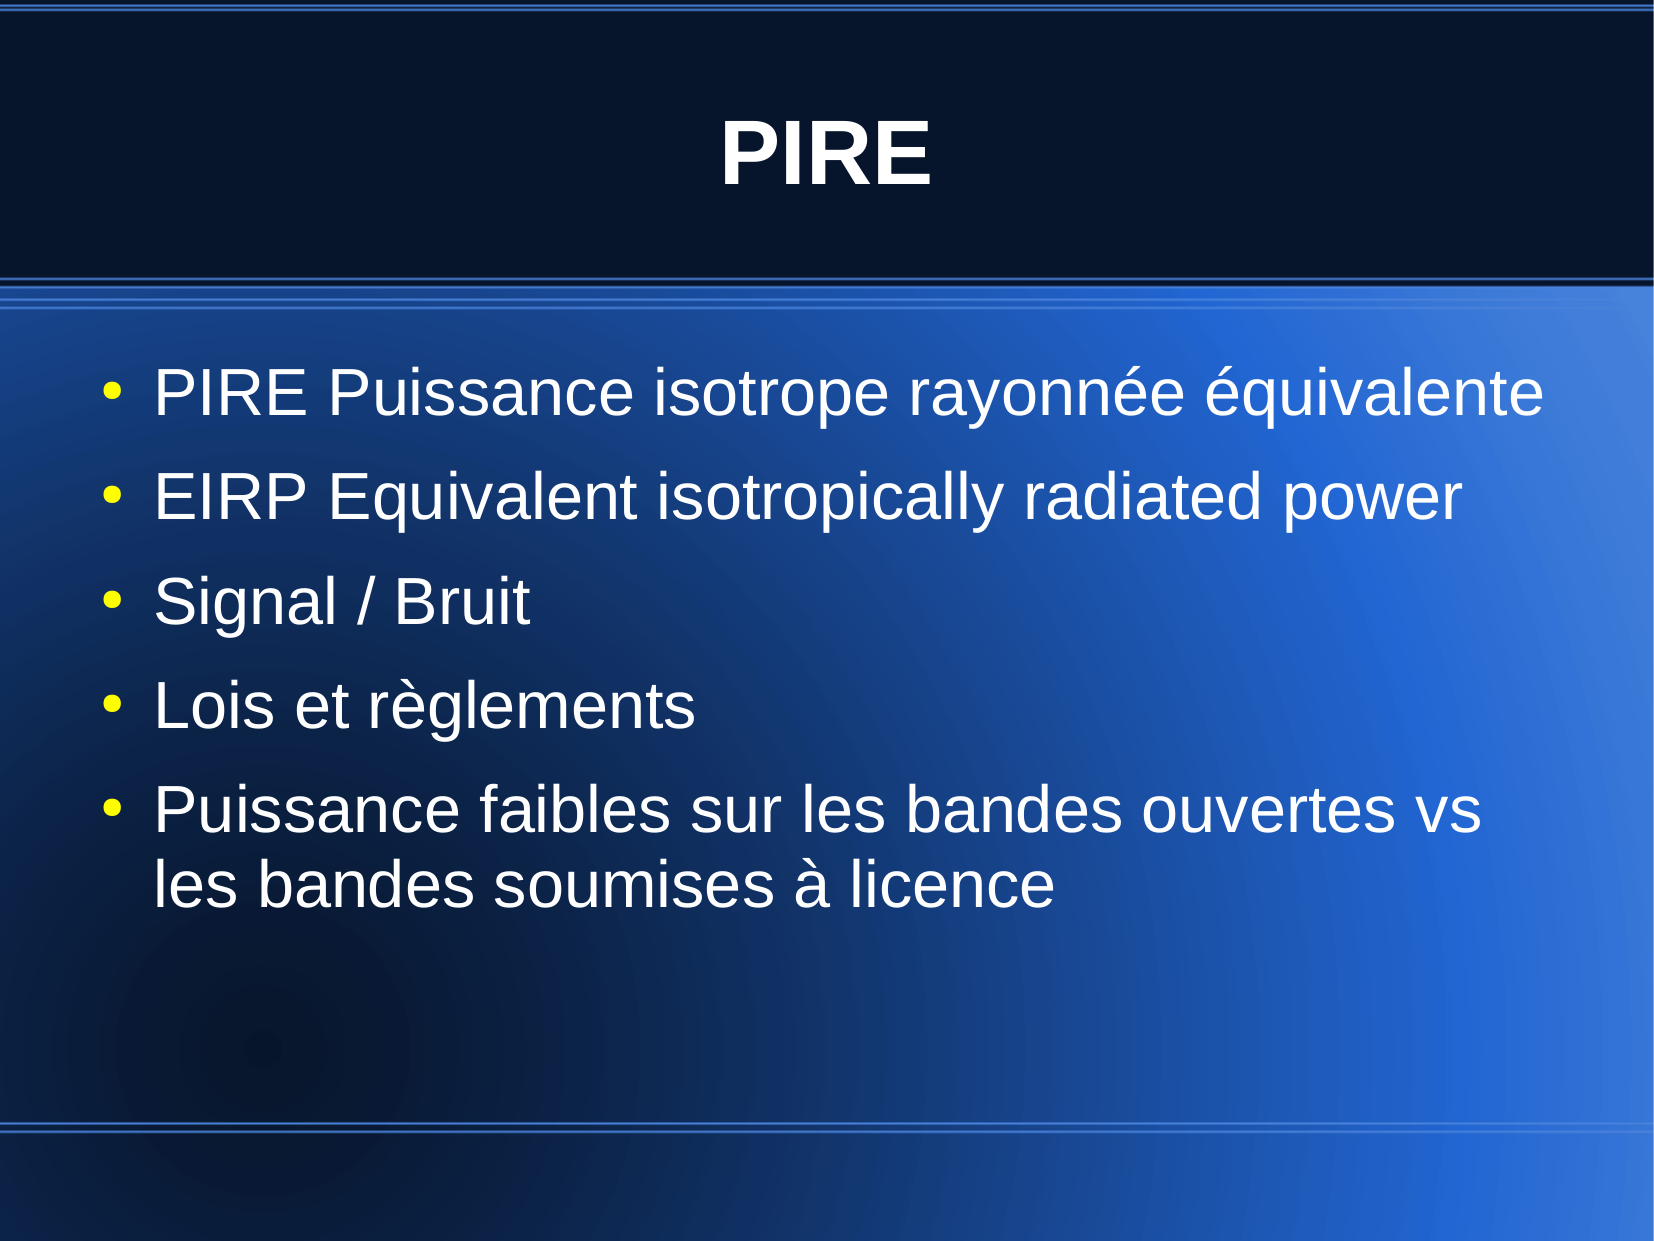

# PIRE
PIRE Puissance isotrope rayonnée équivalente
EIRP Equivalent isotropically radiated power
Signal / Bruit
Lois et règlements
Puissance faibles sur les bandes ouvertes vs les bandes soumises à licence